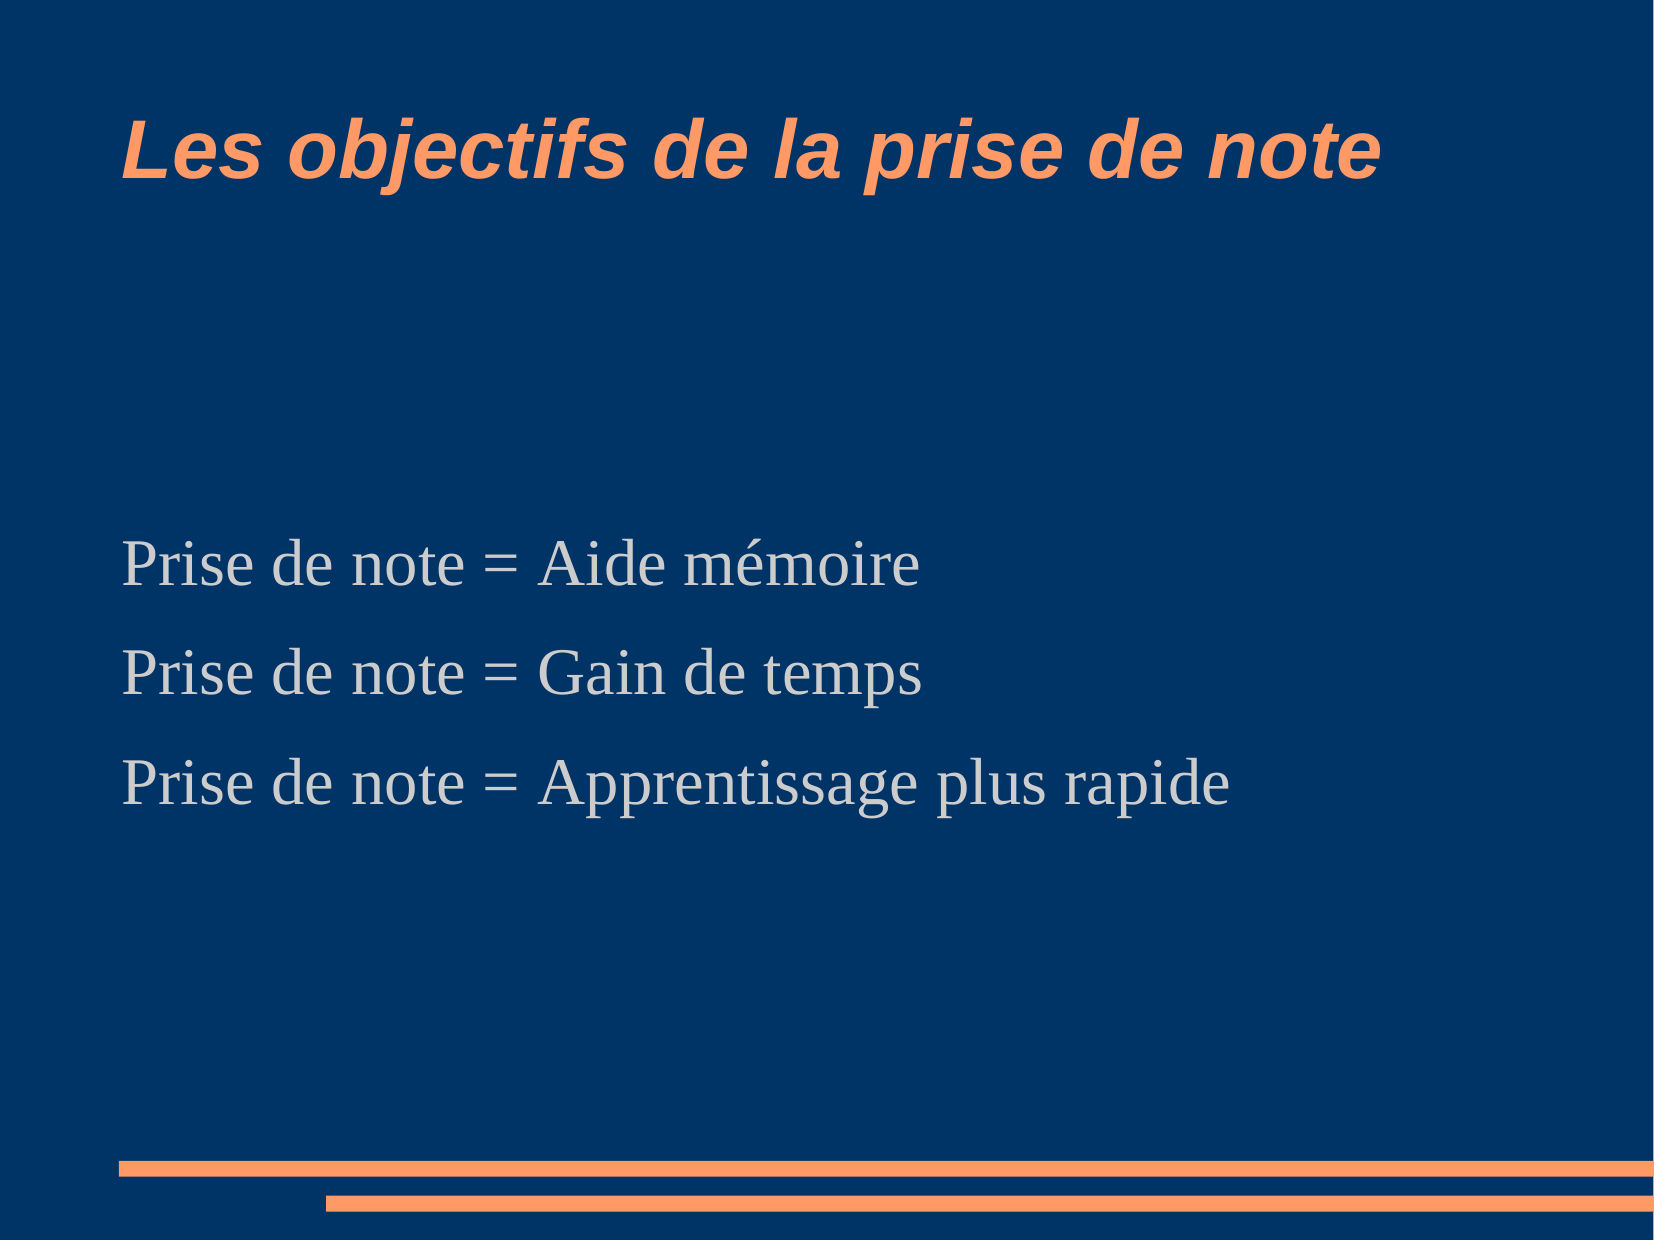

# Les objectifs de la prise de note
Prise de note = Aide mémoire
Prise de note = Gain de temps
Prise de note = Apprentissage plus rapide